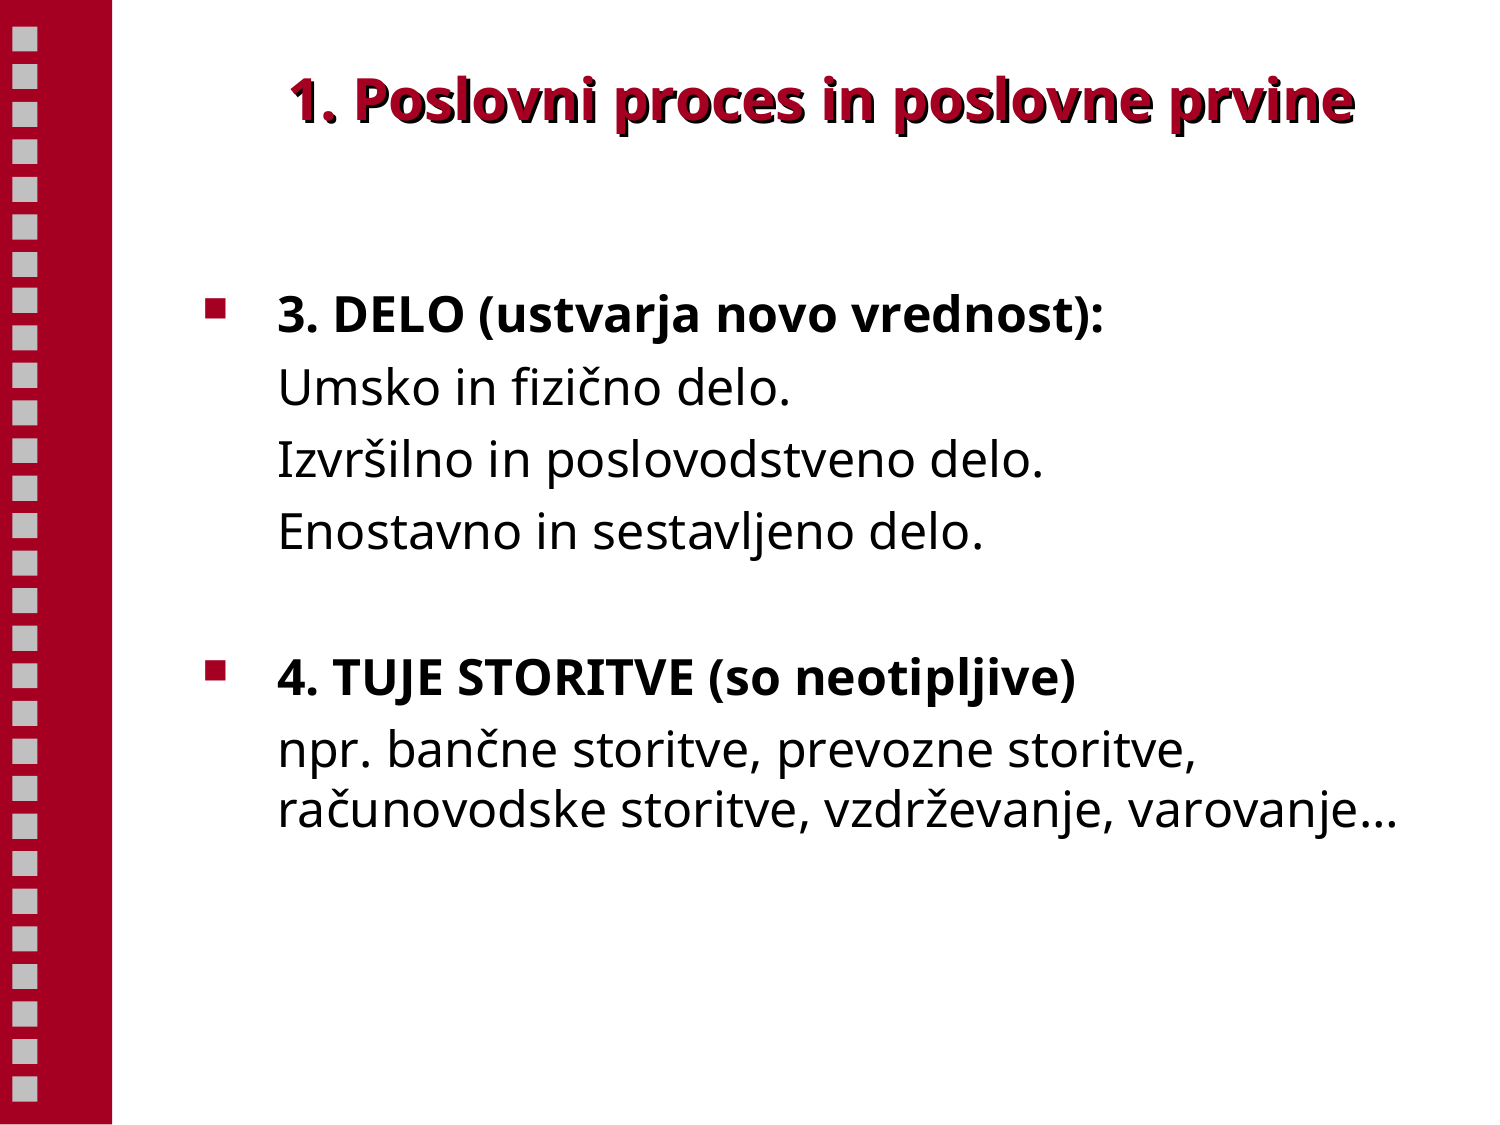

1. Poslovni proces in poslovne prvine
3. DELO (ustvarja novo vrednost):
	Umsko in fizično delo.
	Izvršilno in poslovodstveno delo.
	Enostavno in sestavljeno delo.
4. TUJE STORITVE (so neotipljive)
	npr. bančne storitve, prevozne storitve, računovodske storitve, vzdrževanje, varovanje…